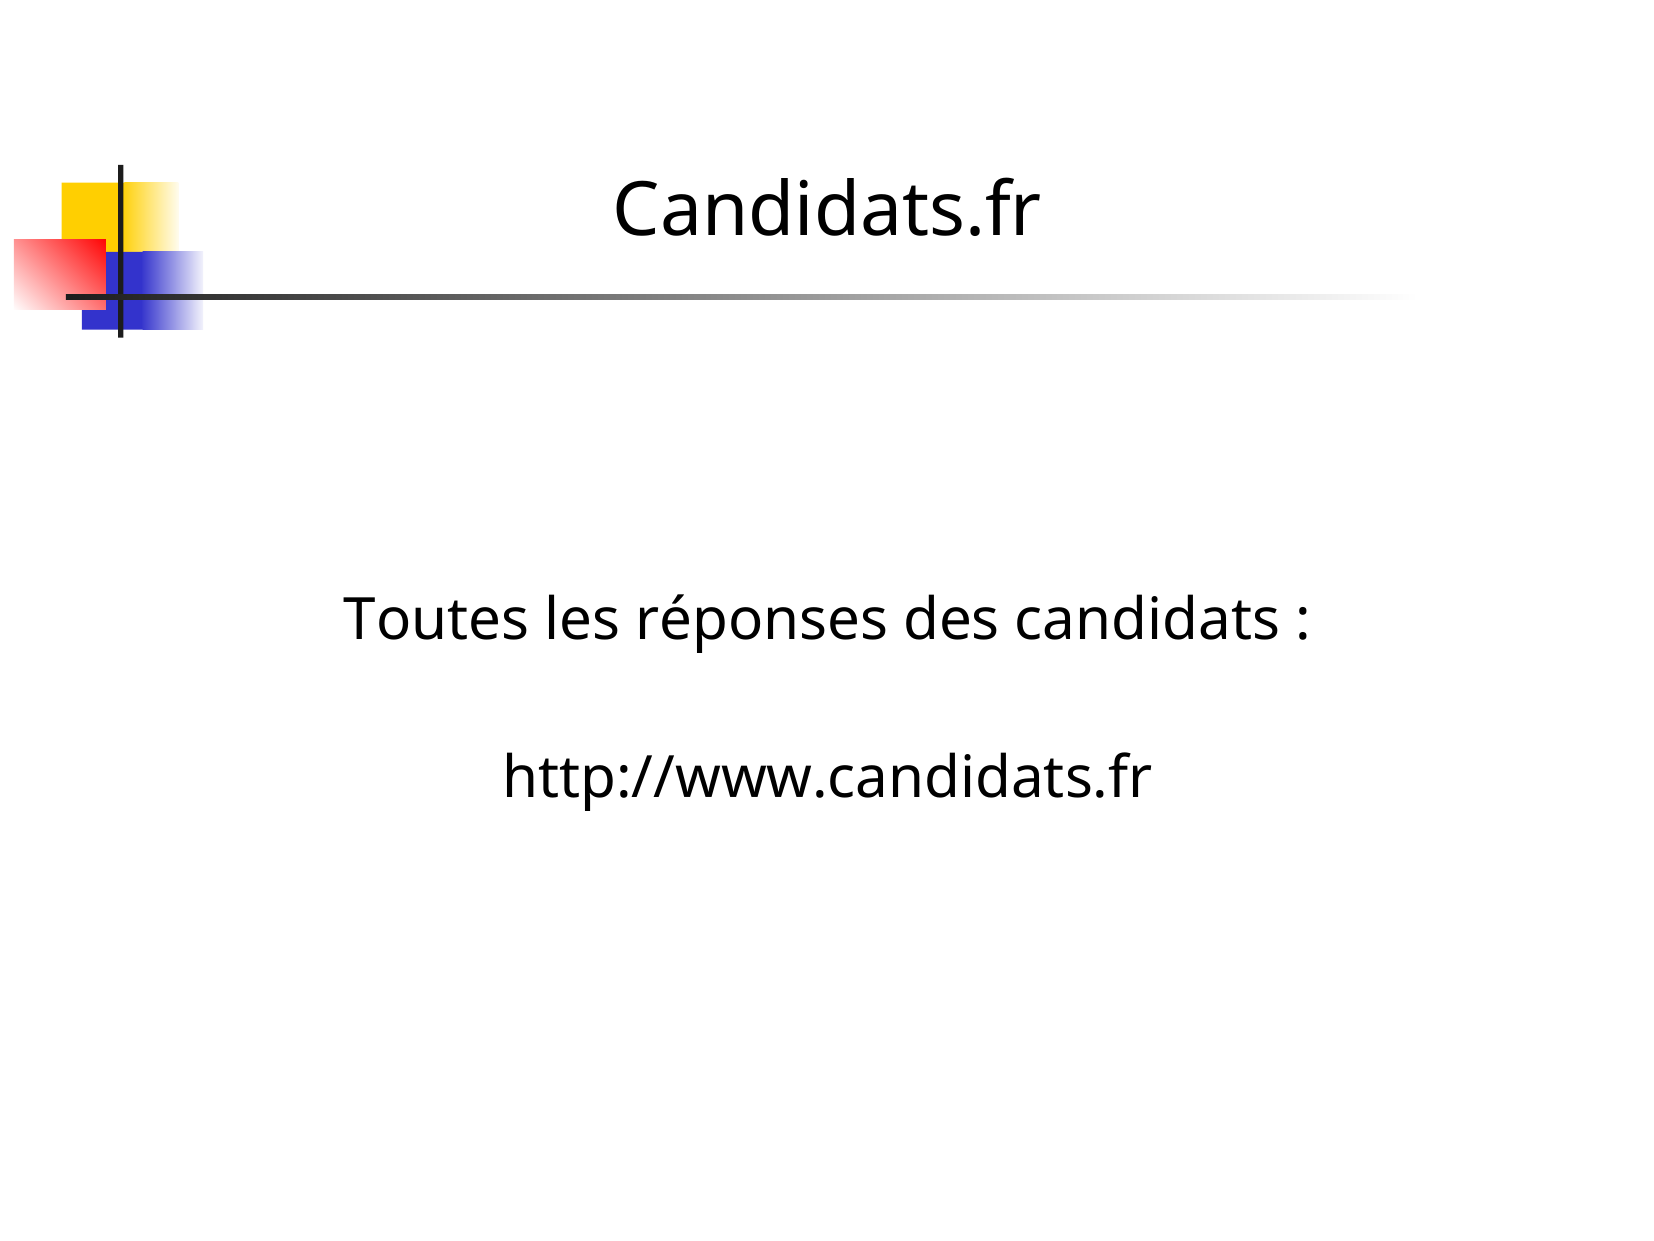

# Candidats.fr
Toutes les réponses des candidats :
http://www.candidats.fr